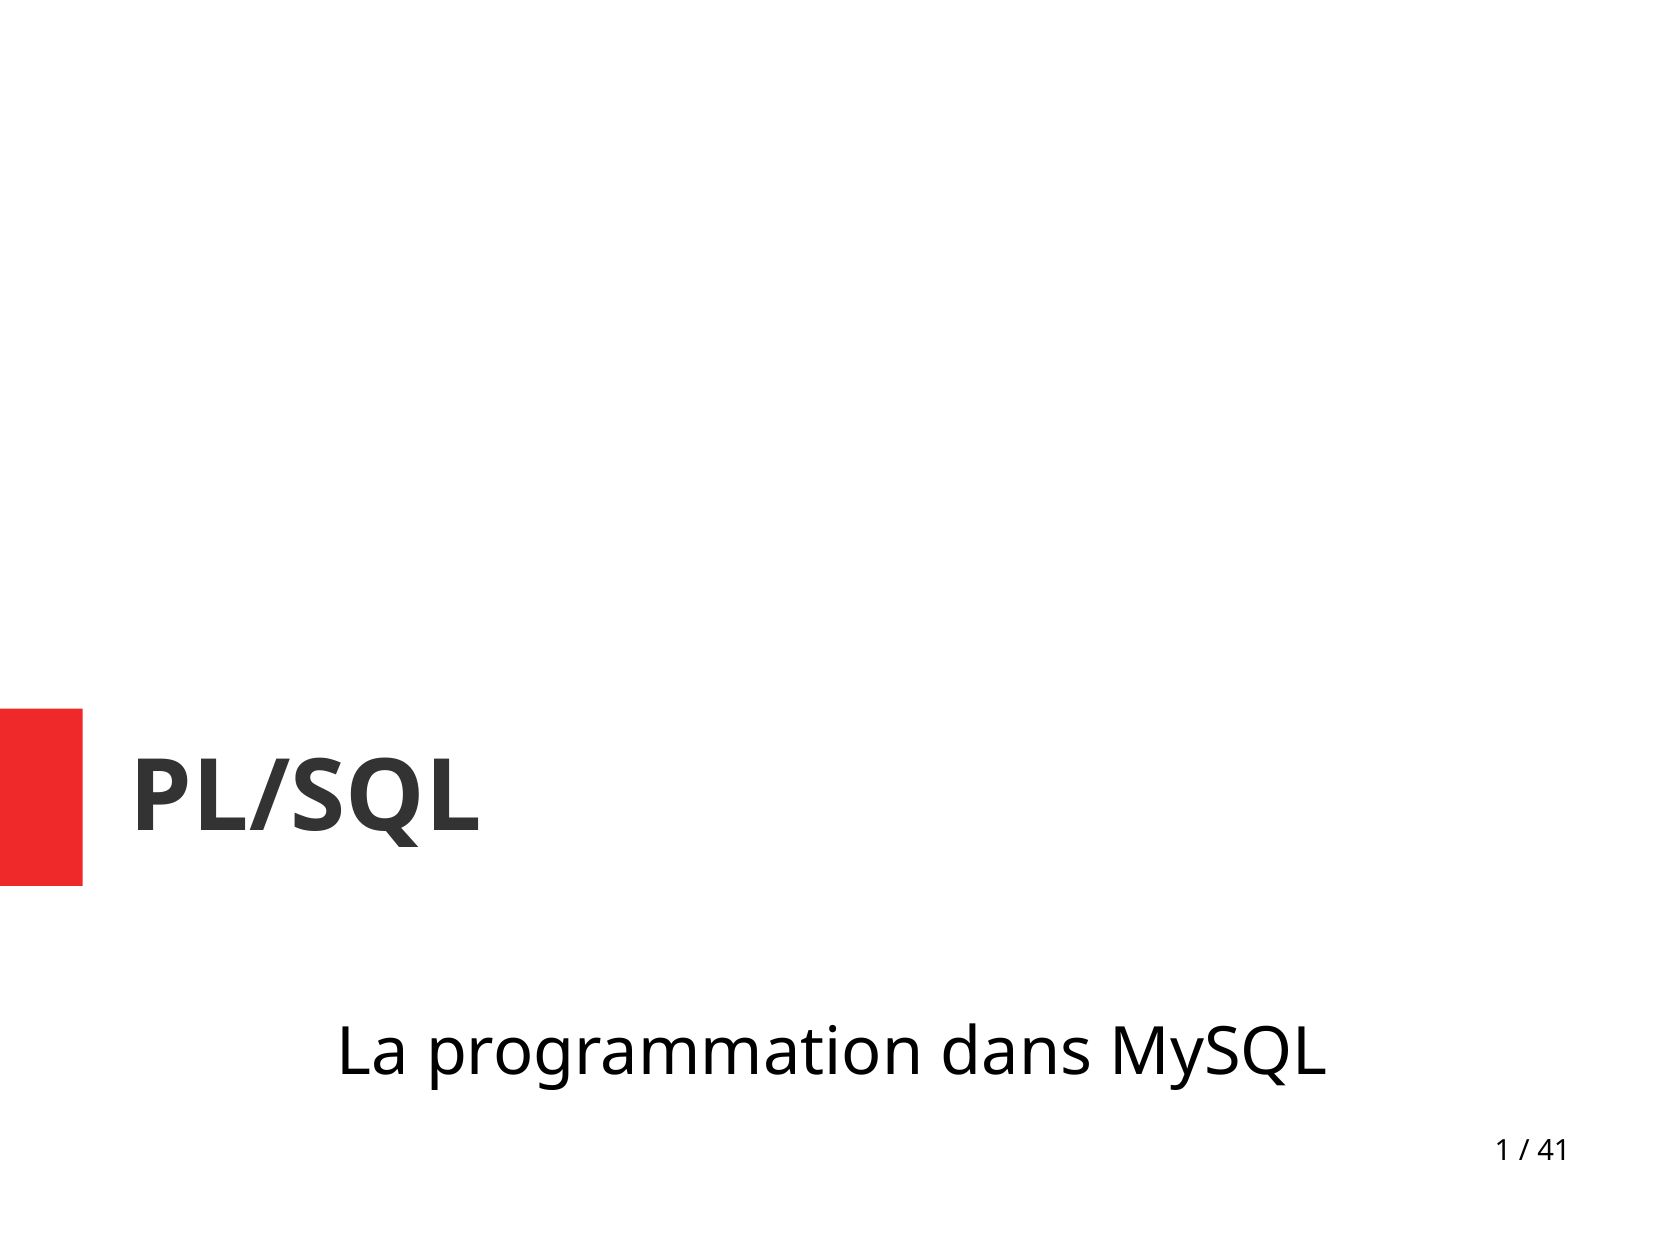

# PL/SQL
La programmation dans MySQL
1